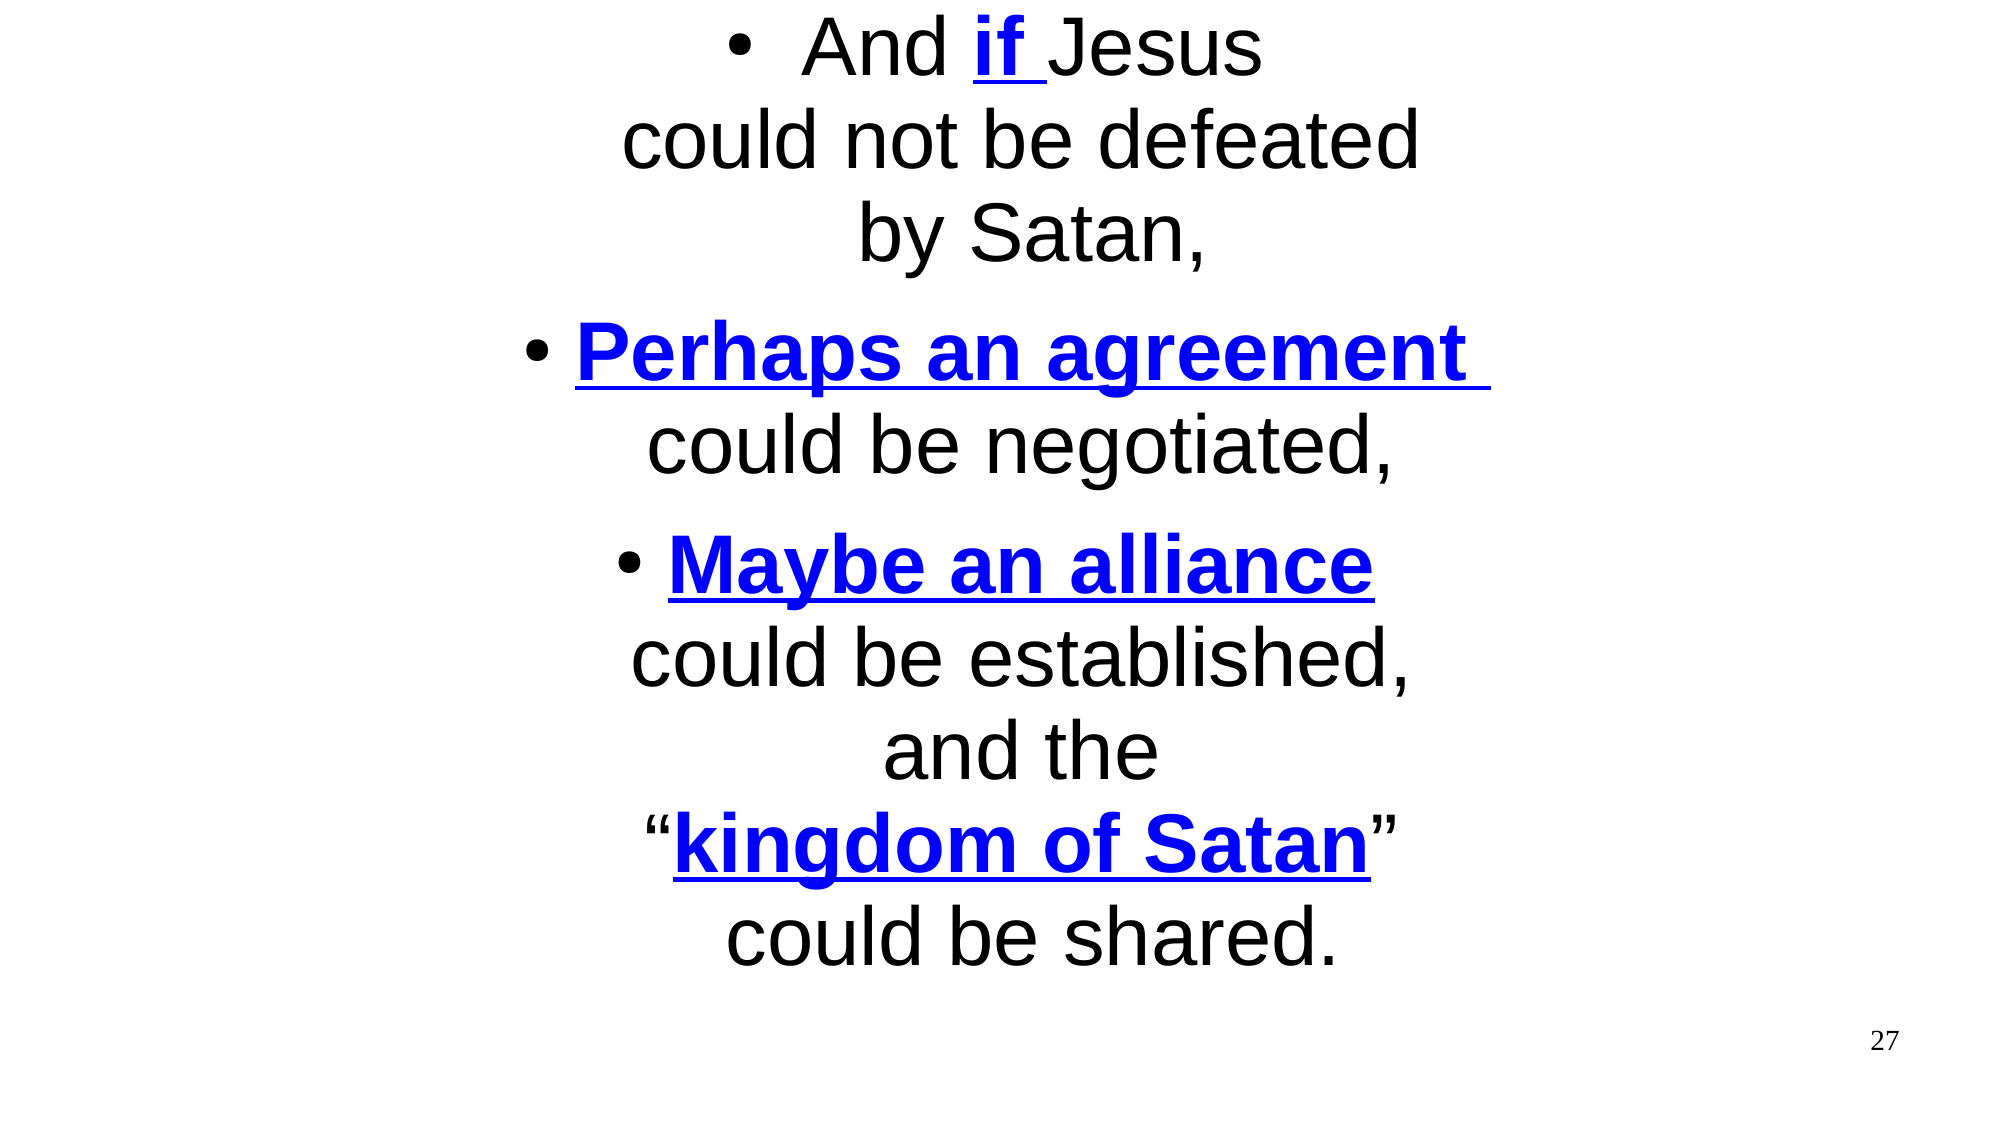

# And if Jesus could not be defeated by Satan,
Perhaps an agreement
could be negotiated,
Maybe an alliance
could be established,
and the
“kingdom of Satan”
could be shared.
27